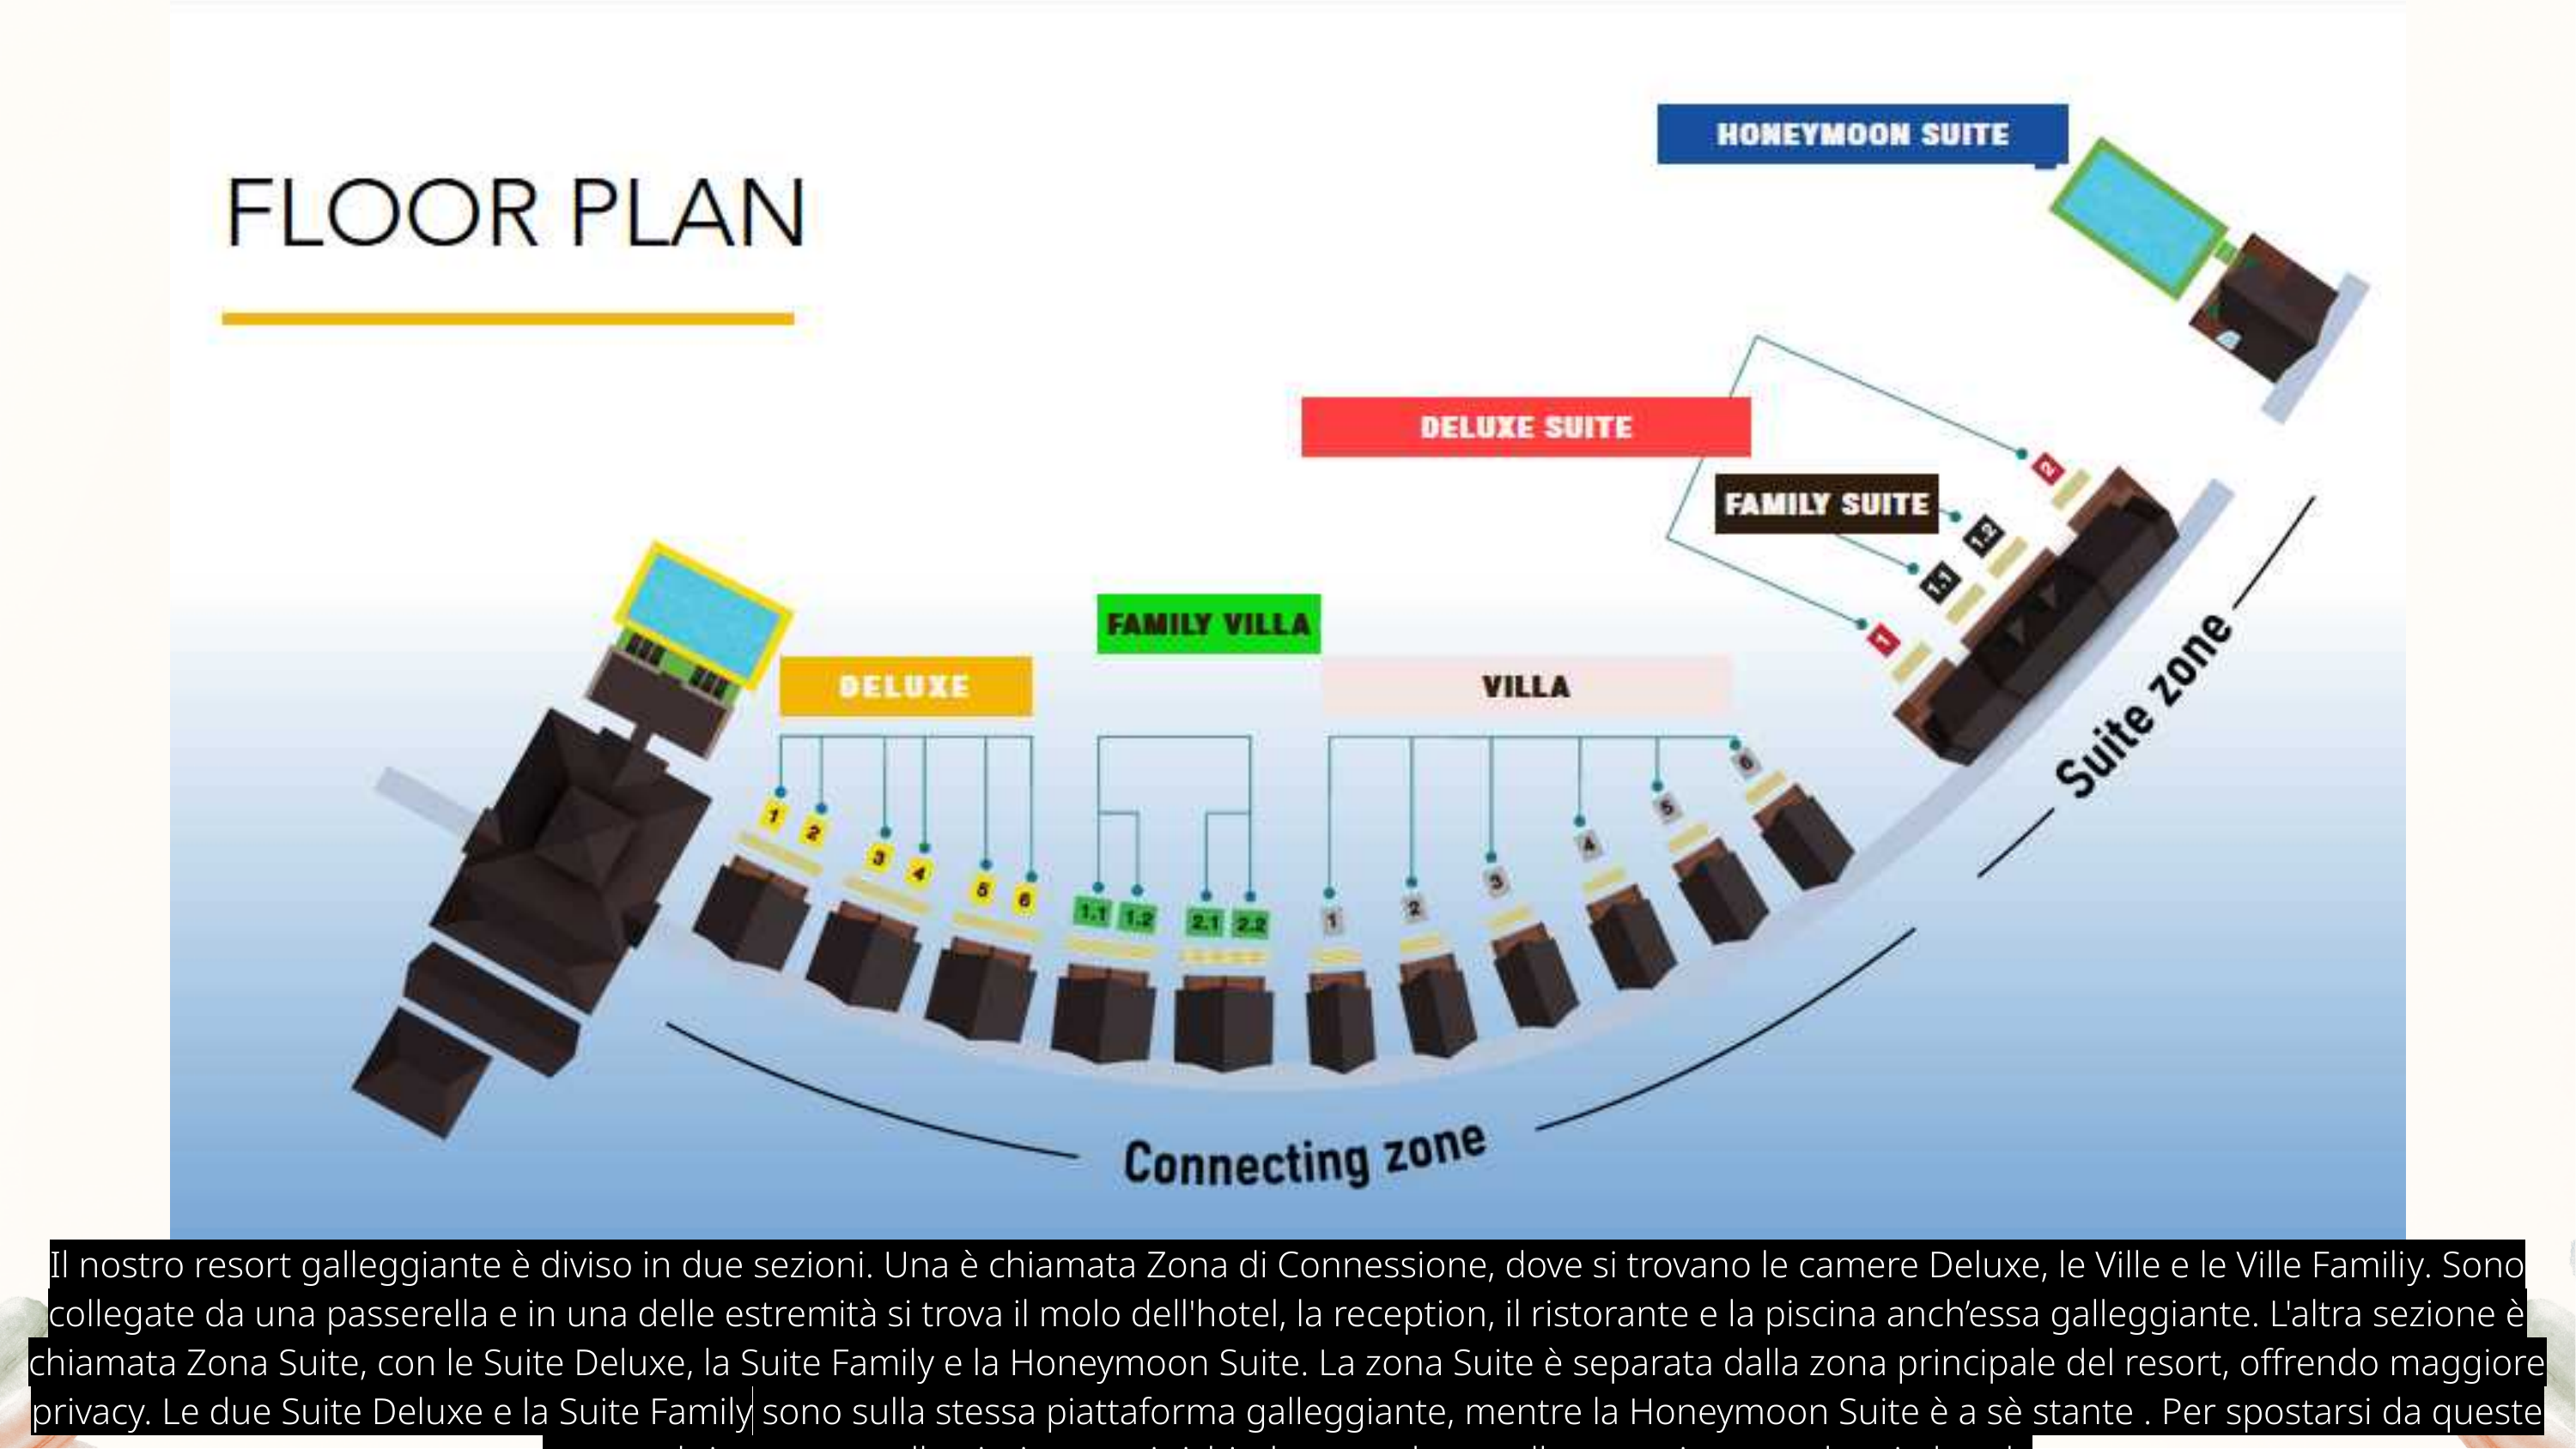

Il nostro resort galleggiante è diviso in due sezioni. Una è chiamata Zona di Connessione, dove si trovano le camere Deluxe, le Ville e le Ville Familiy. Sono collegate da una passerella e in una delle estremità si trova il molo dell'hotel, la reception, il ristorante e la piscina anch’essa galleggiante. L'altra sezione è chiamata Zona Suite, con le Suite Deluxe, la Suite Family e la Honeymoon Suite. La zona Suite è separata dalla zona principale del resort, offrendo maggiore privacy. Le due Suite Deluxe e la Suite Family sono sulla stessa piattaforma galleggiante, mentre la Honeymoon Suite è a sè stante . Per spostarsi da queste stanze al ristorante e alla piscina, puoi richiedere una barca alla reception o andare in kayak.